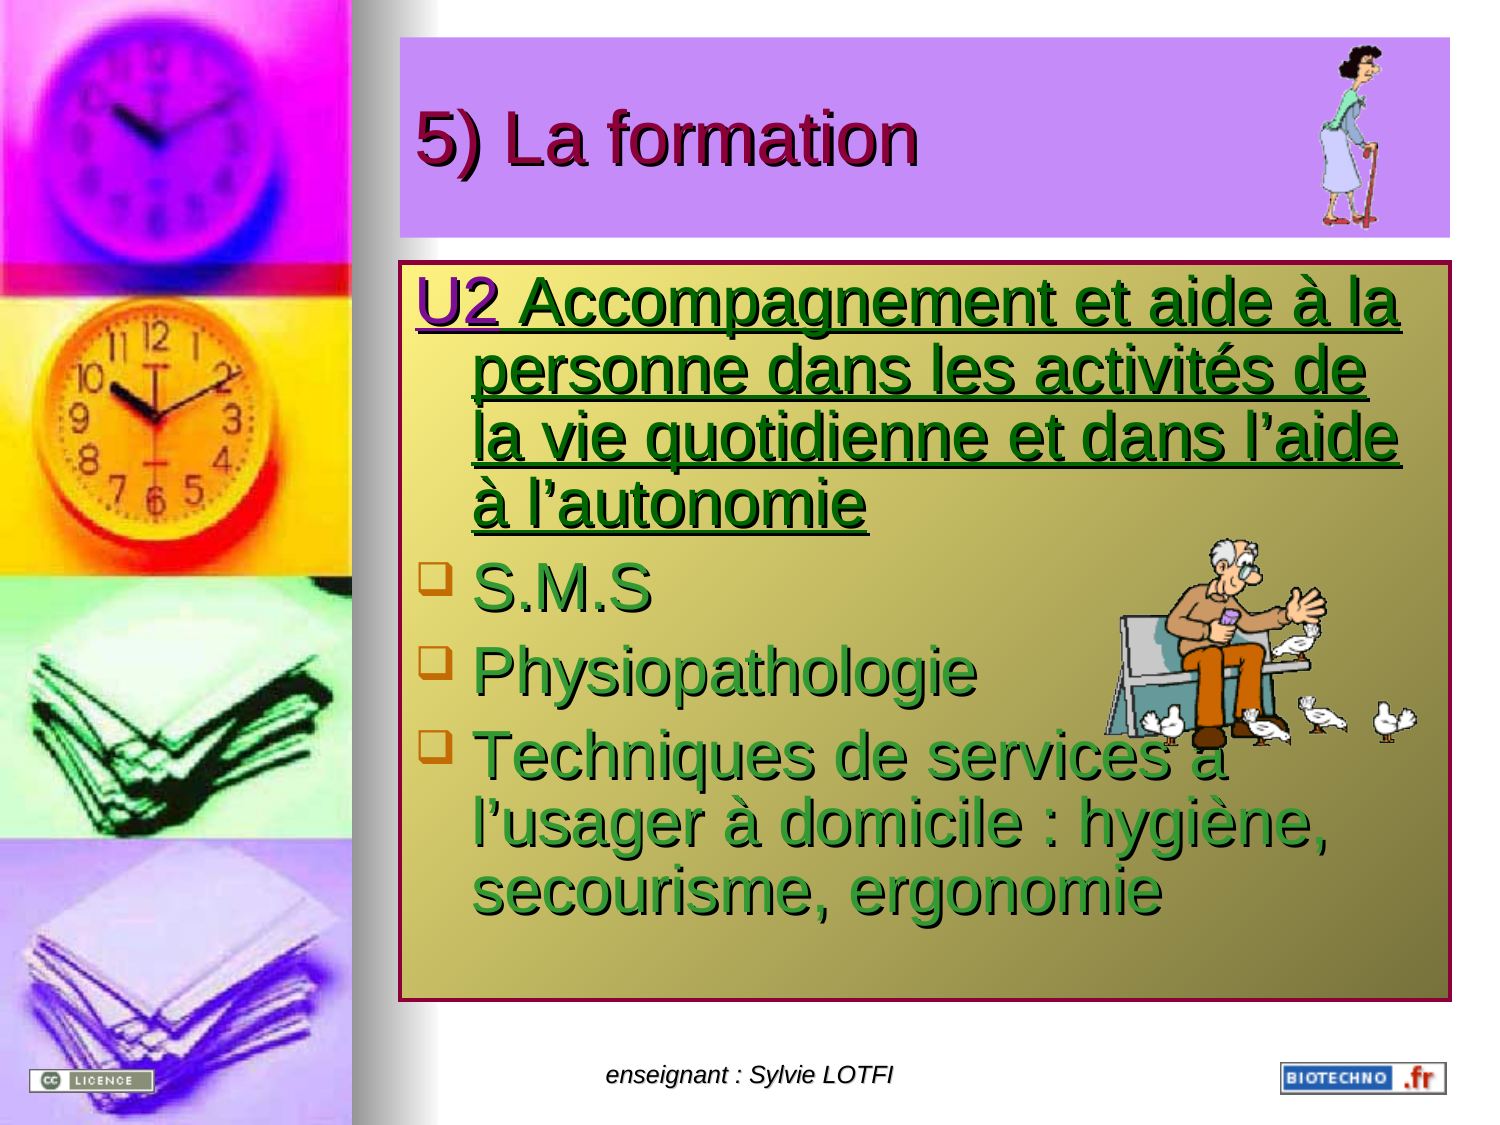

5) La formation
# U2 Accompagnement et aide à la personne dans les activités de la vie quotidienne et dans l’aide à l’autonomie
S.M.S
Physiopathologie
Techniques de services à l’usager à domicile : hygiène, secourisme, ergonomie